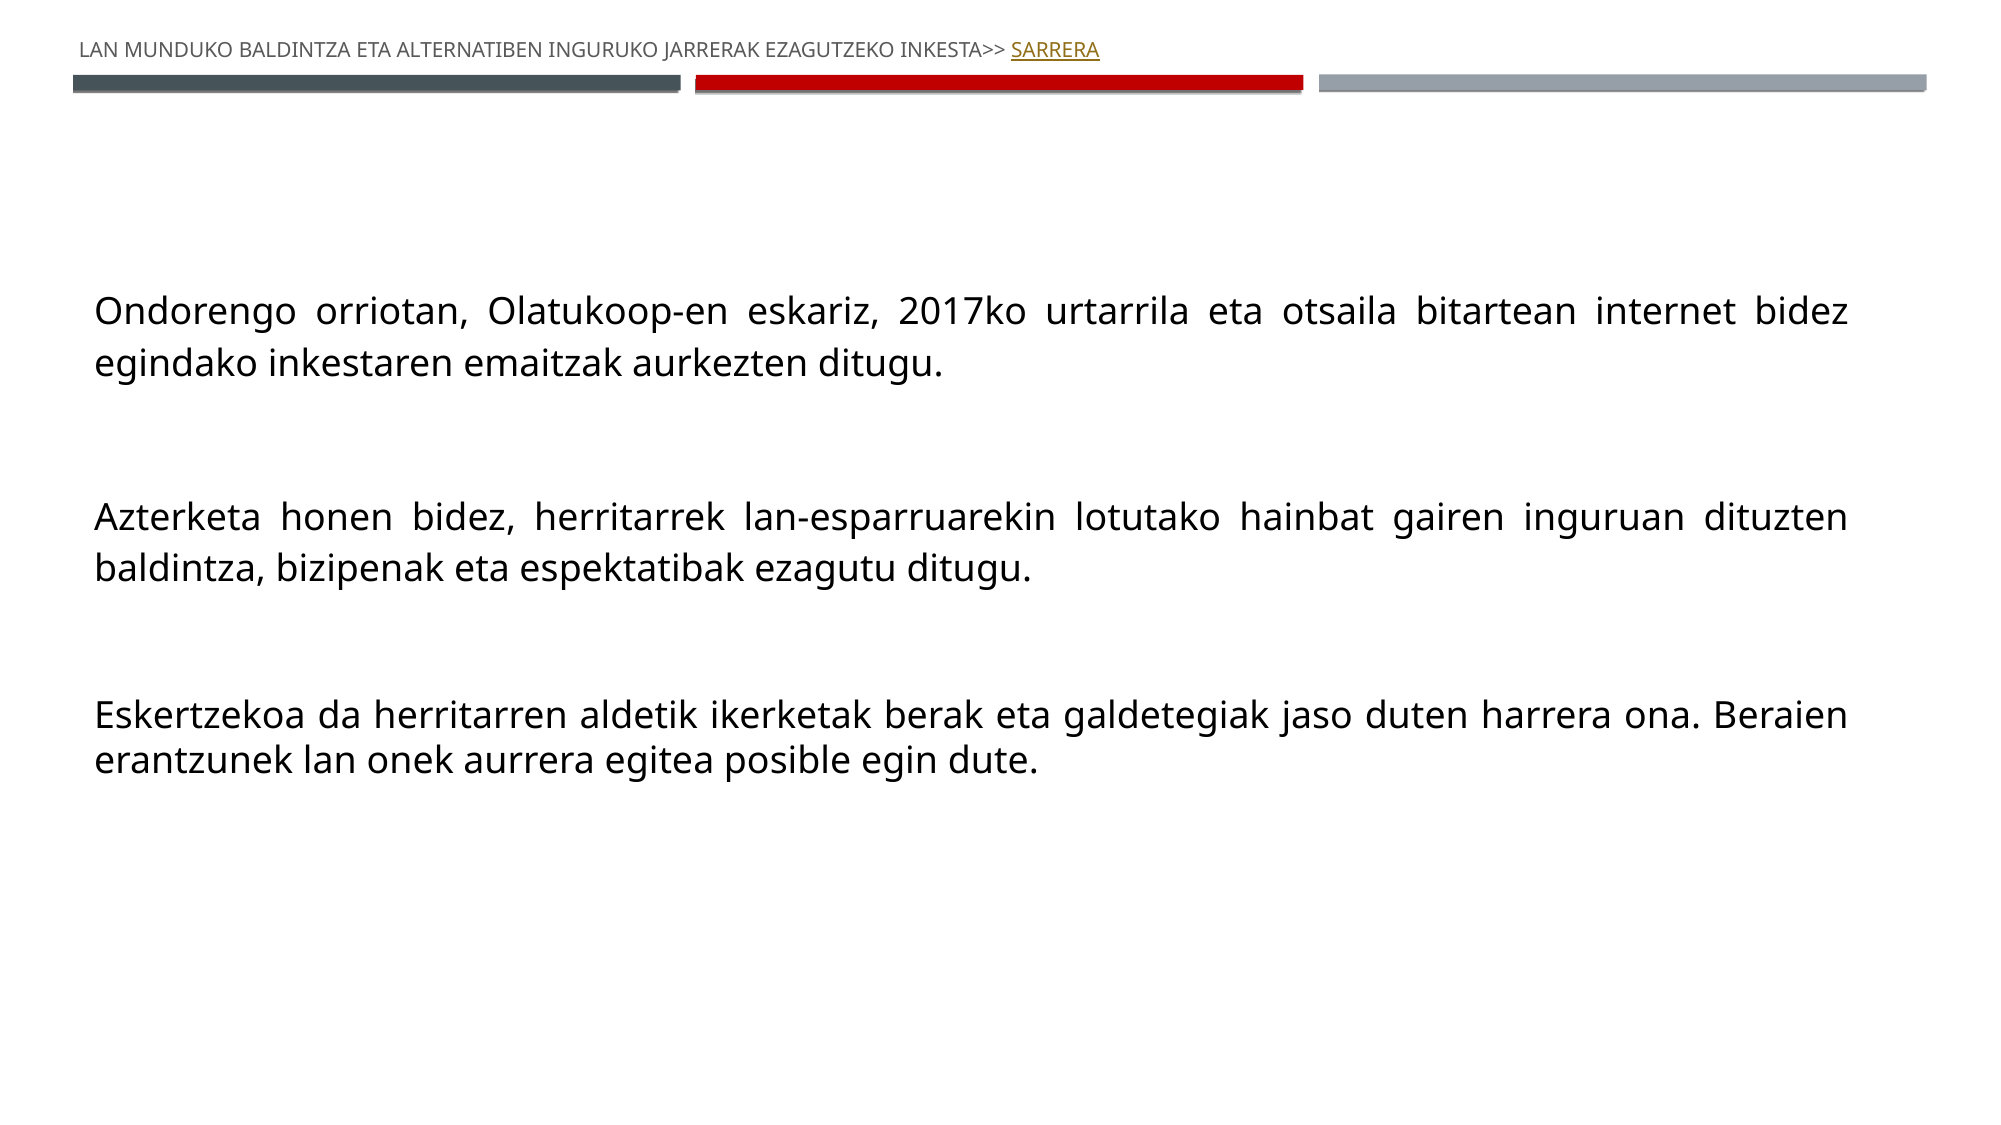

LAN MUNDUKO BALDINTZA ETA ALTERNATIBEN INGURUKO JARRERAK EZAGUTZEKO INKESTA>> SARRERA
Ondorengo orriotan, Olatukoop-en eskariz, 2017ko urtarrila eta otsaila bitartean internet bidez egindako inkestaren emaitzak aurkezten ditugu.
Azterketa honen bidez, herritarrek lan-esparruarekin lotutako hainbat gairen inguruan dituzten baldintza, bizipenak eta espektatibak ezagutu ditugu.
Eskertzekoa da herritarren aldetik ikerketak berak eta galdetegiak jaso duten harrera ona. Beraien erantzunek lan onek aurrera egitea posible egin dute.